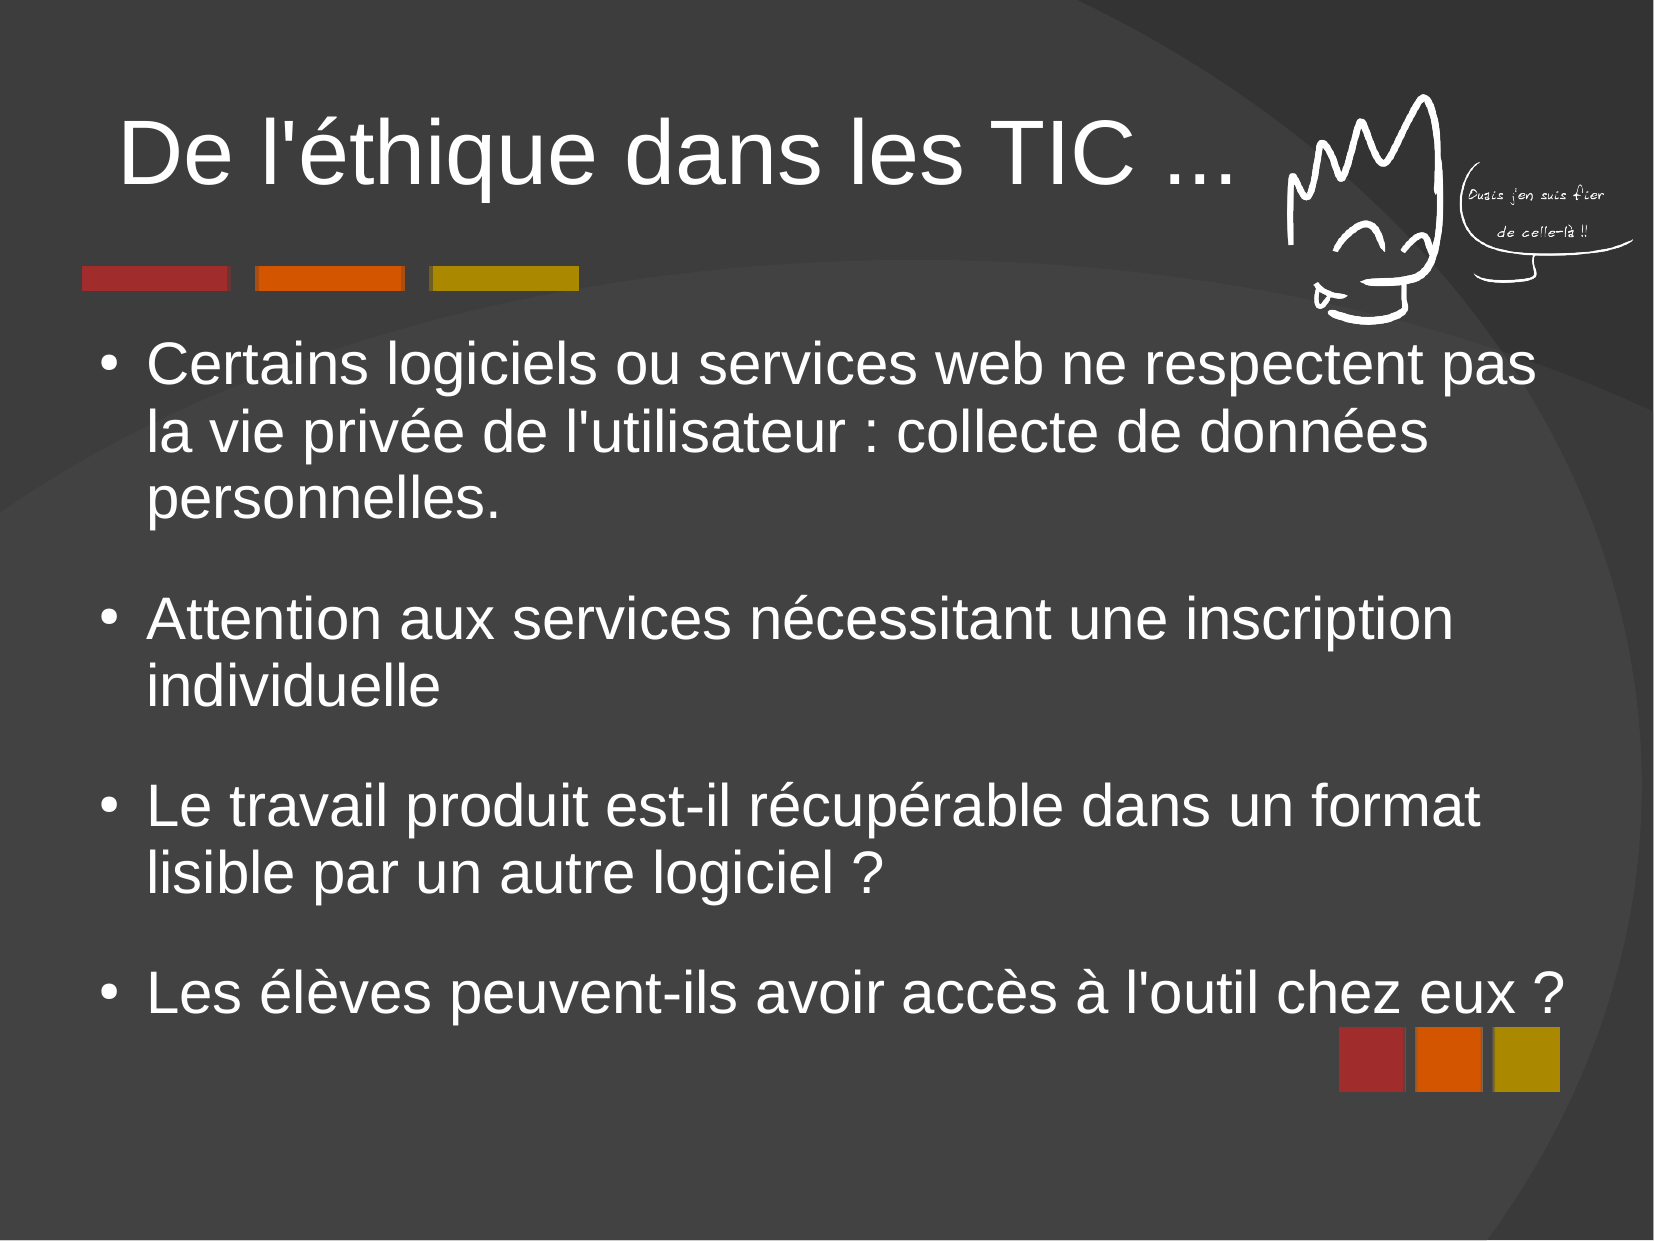

# De l'éthique dans les TIC ...
Certains logiciels ou services web ne respectent pas la vie privée de l'utilisateur : collecte de données personnelles.
Attention aux services nécessitant une inscription individuelle
Le travail produit est-il récupérable dans un format lisible par un autre logiciel ?
Les élèves peuvent-ils avoir accès à l'outil chez eux ?